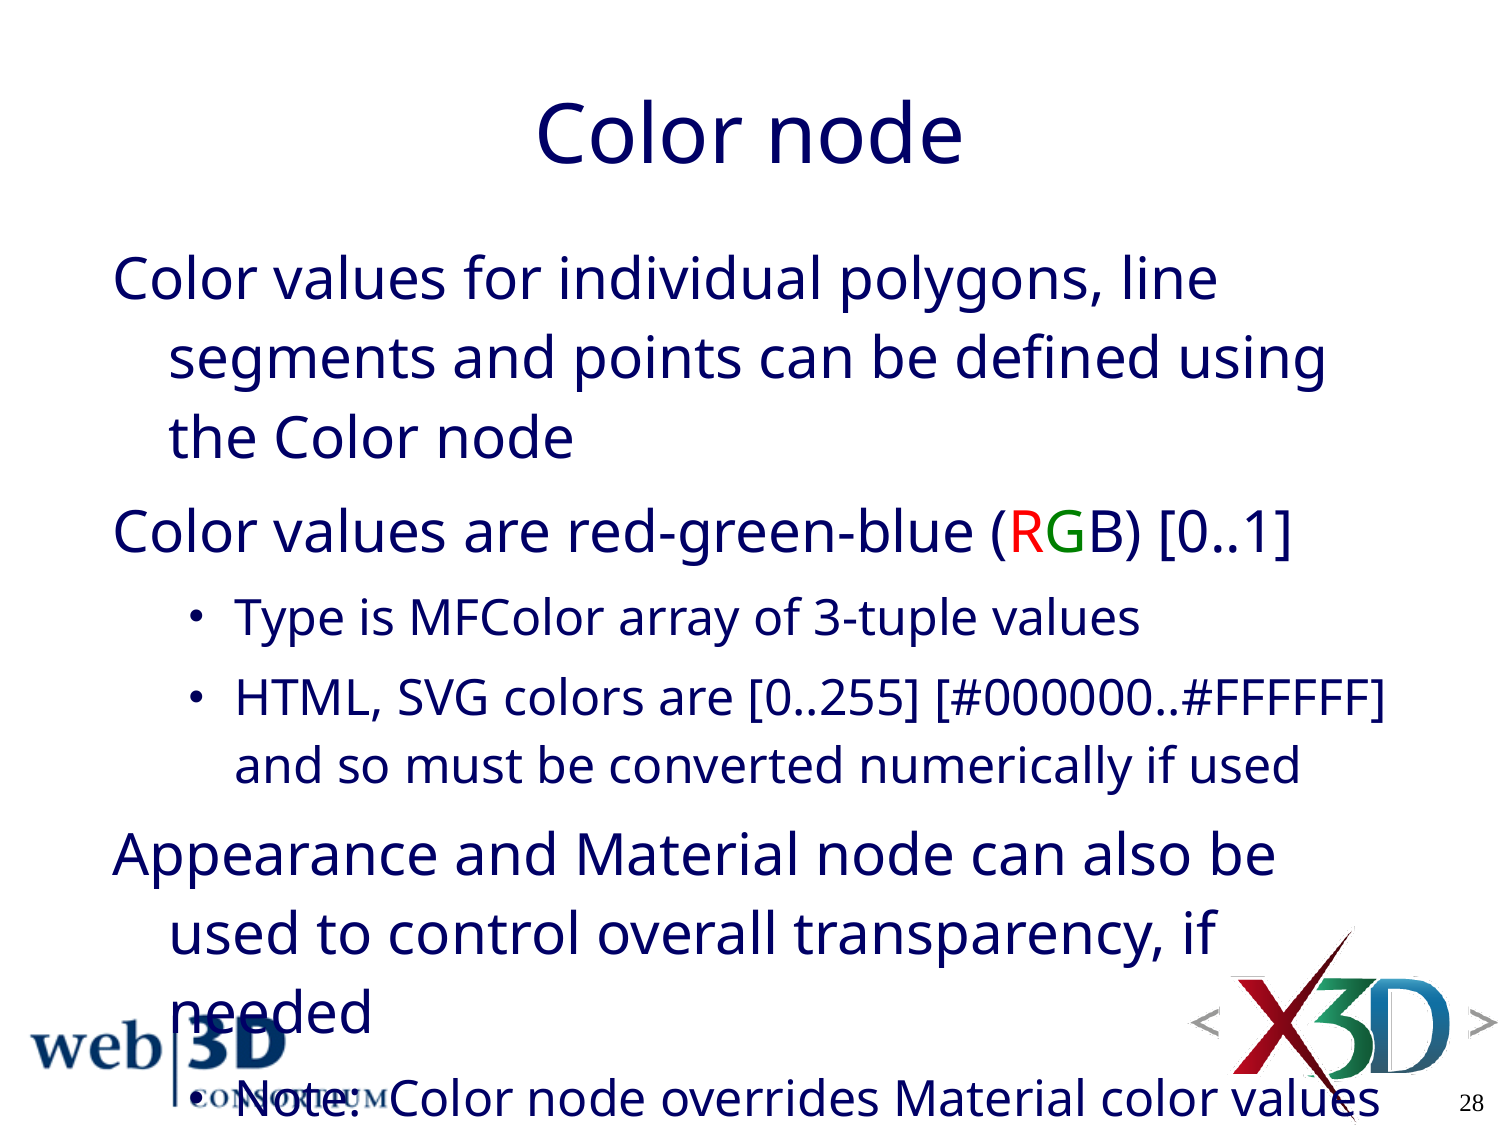

# Color node
Color values for individual polygons, line segments and points can be defined using the Color node
Color values are red-green-blue (RGB) [0..1]
Type is MFColor array of 3-tuple values
HTML, SVG colors are [0..255] [#000000..#FFFFFF] and so must be converted numerically if used
Appearance and Material node can also be used to control overall transparency, if needed
Note: Color node overrides Material color values